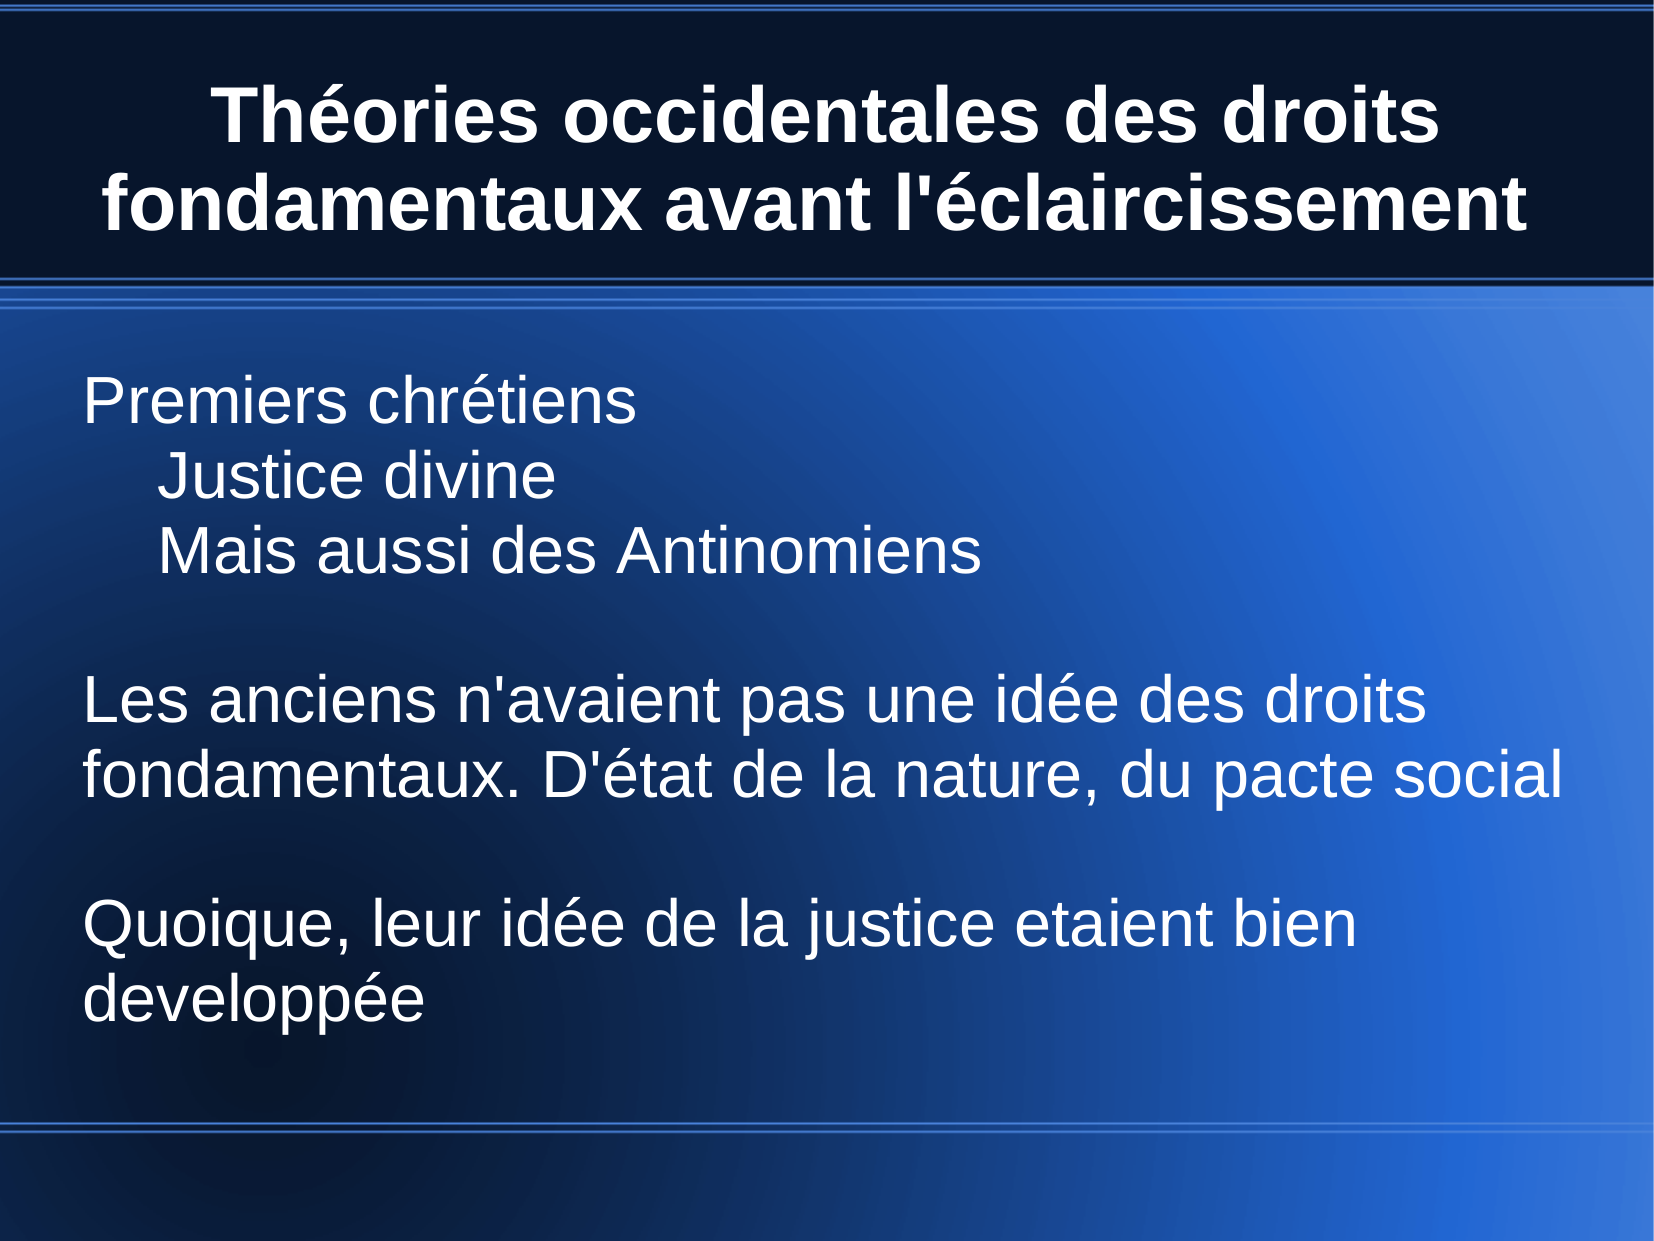

# Théories occidentales des droits fondamentaux avant l'éclaircissement
Premiers chrétiens
	Justice divine
	Mais aussi des Antinomiens
Les anciens n'avaient pas une idée des droits fondamentaux. D'état de la nature, du pacte social
Quoique, leur idée de la justice etaient bien developpée